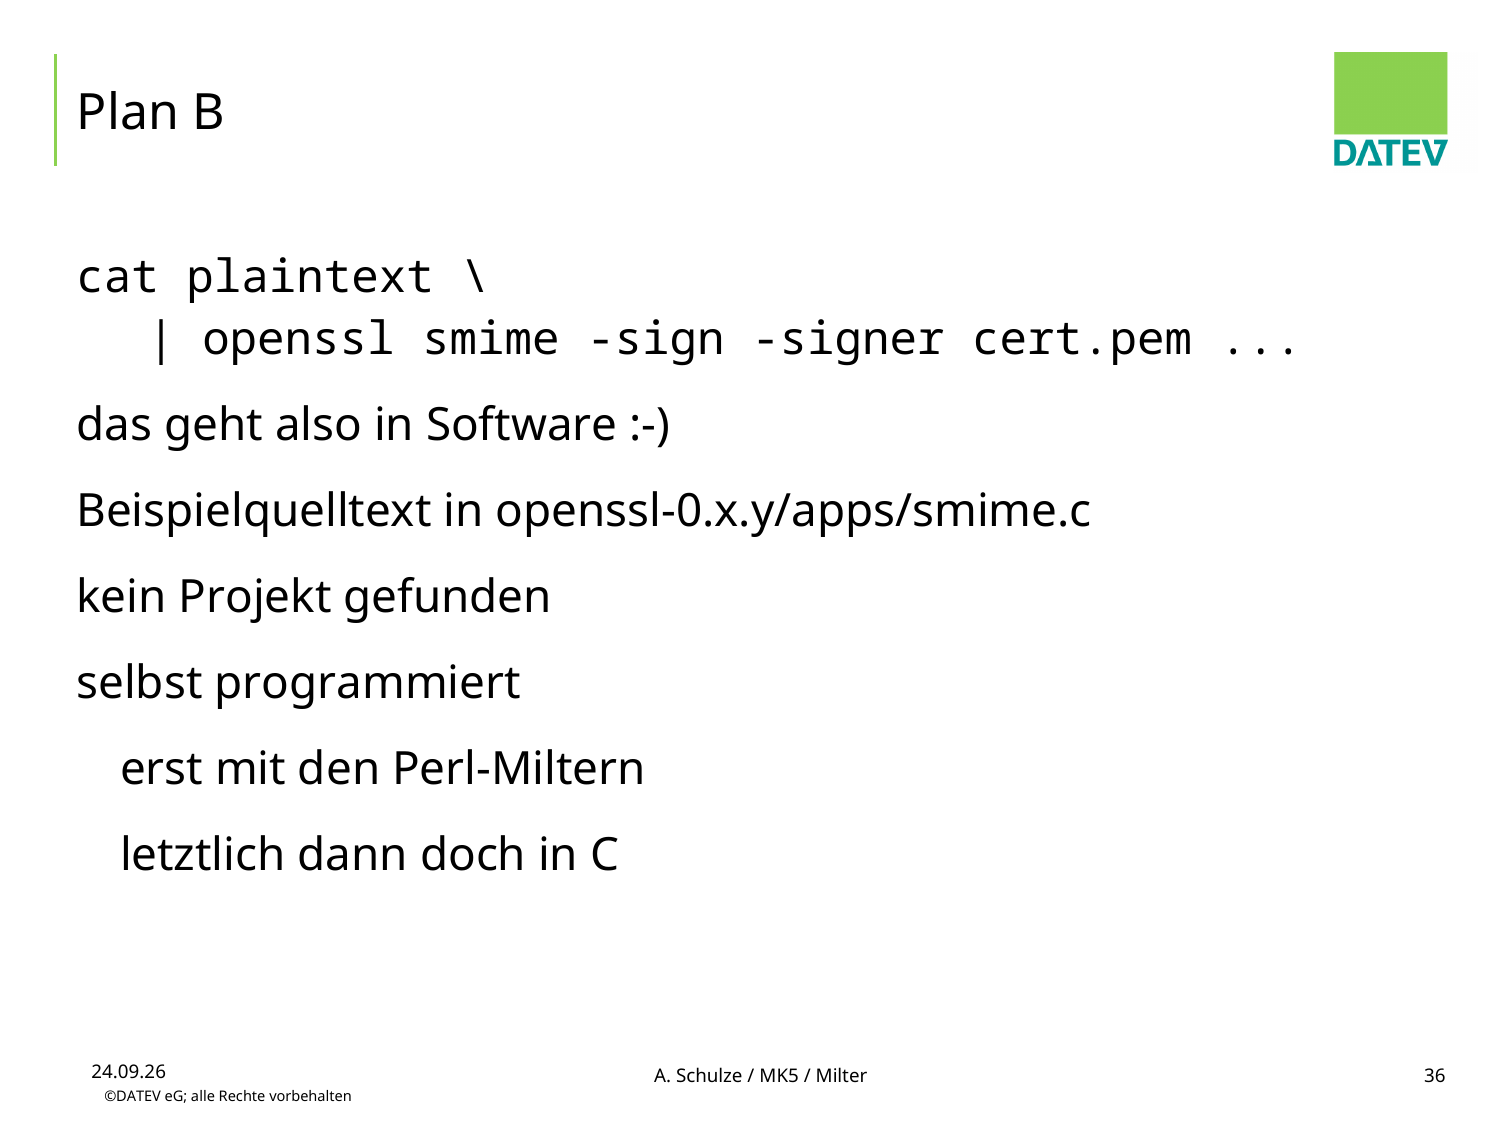

# Plan B
cat plaintext \
 | openssl smime -sign -signer cert.pem ...
das geht also in Software :-)
Beispielquelltext in openssl-0.x.y/apps/smime.c
kein Projekt gefunden
selbst programmiert
erst mit den Perl-Miltern
letztlich dann doch in C
A. Schulze / MK5 / Milter
36